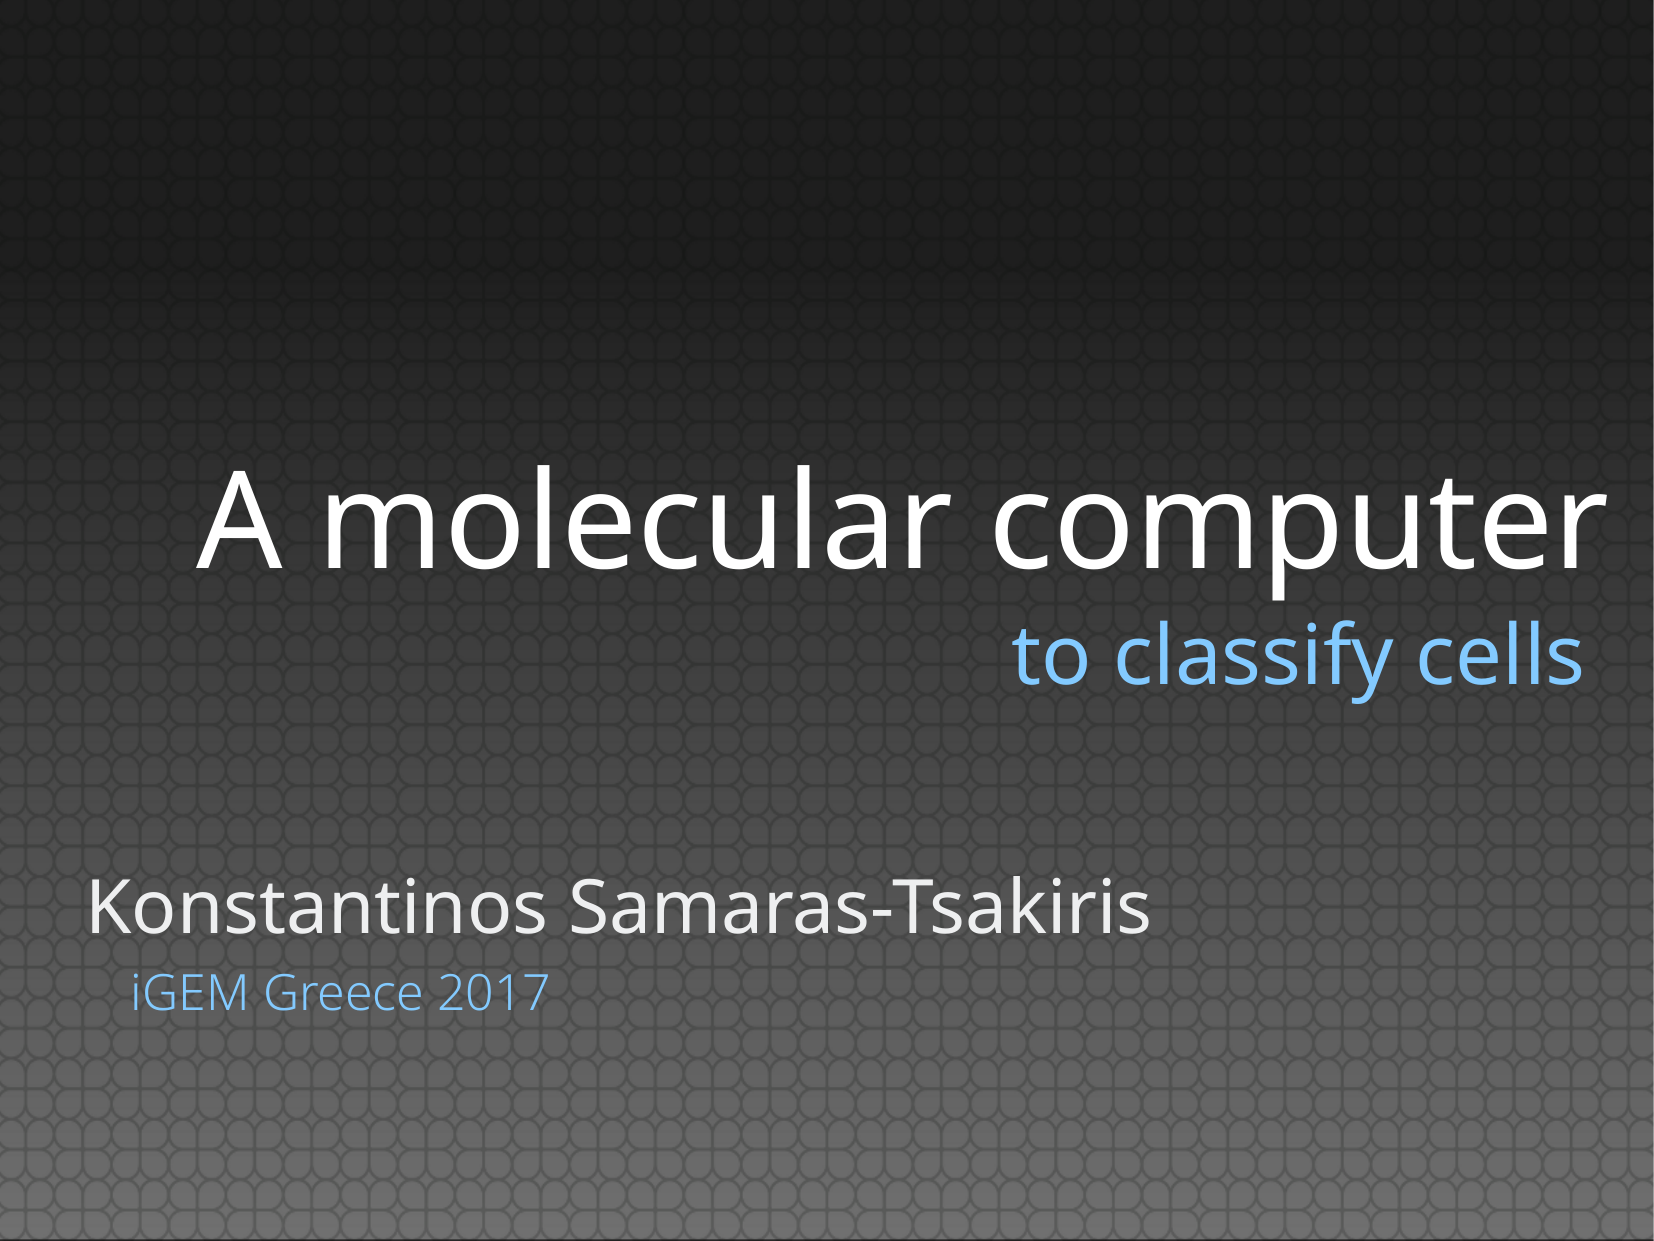

A molecular computer
# to classify cells
Konstantinos Samaras-Tsakiris
iGEM Greece 2017